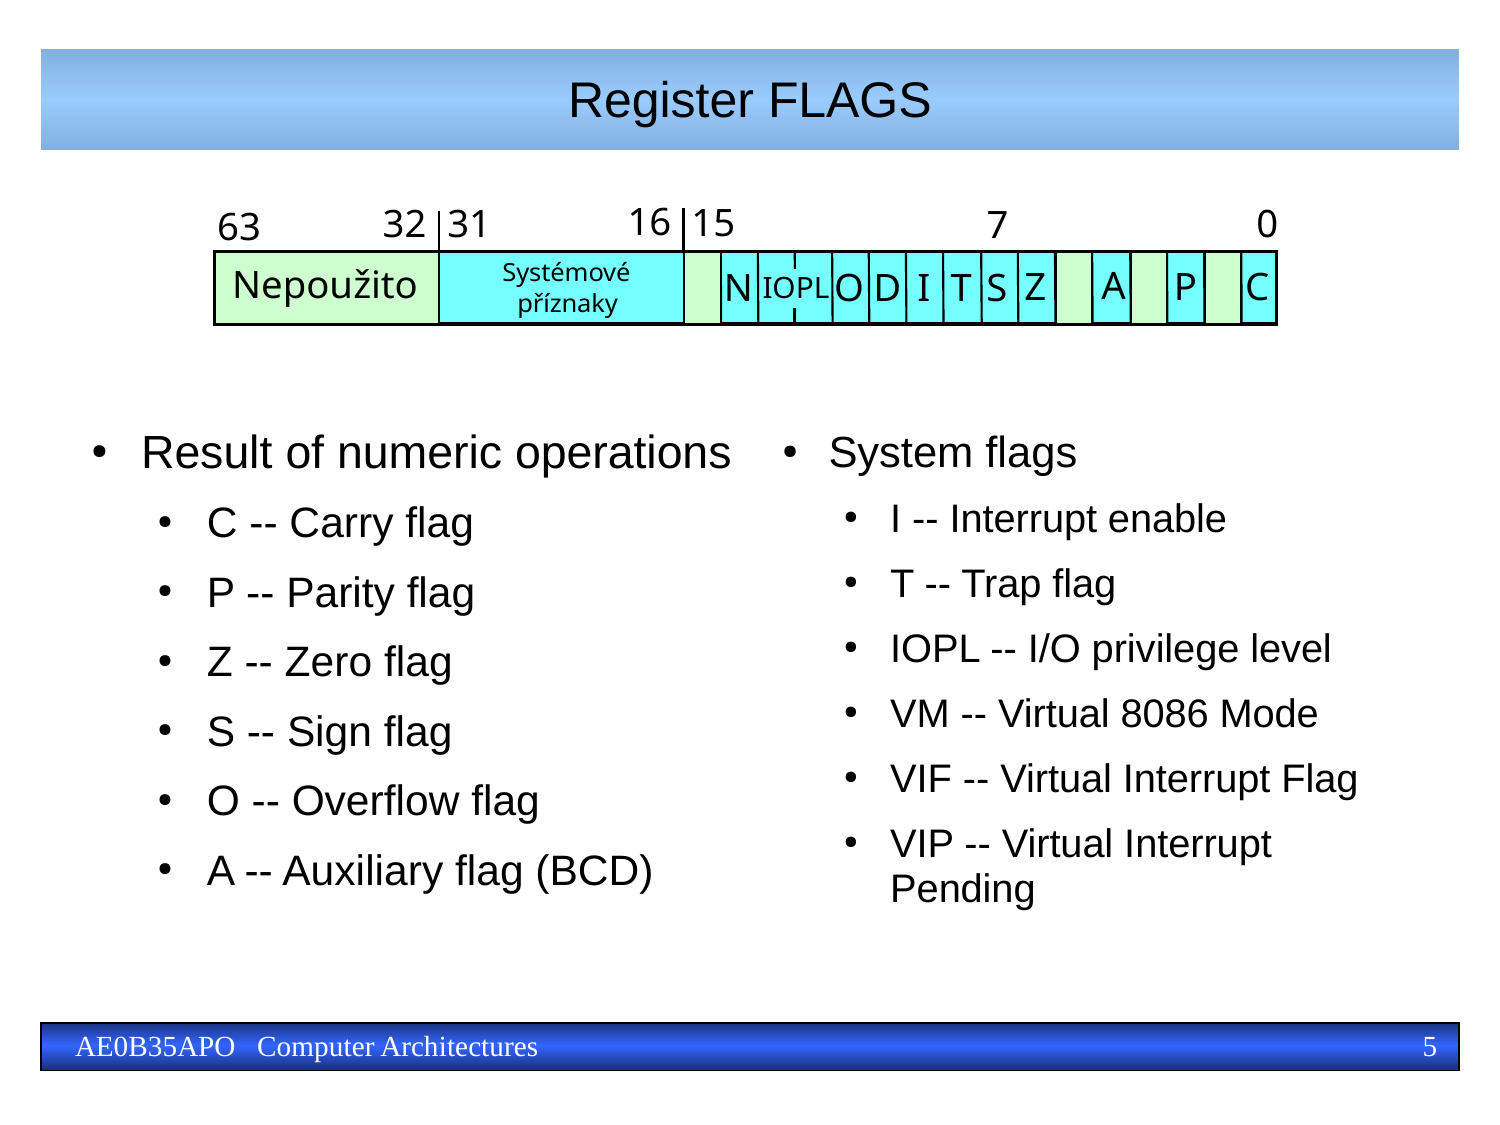

# Register FLAGS
Result of numeric operations
C -- Carry flag
P -- Parity flag
Z -- Zero flag
S -- Sign flag
O -- Overflow flag
A -- Auxiliary flag (BCD)
System flags
I -- Interrupt enable
T -- Trap flag
IOPL -- I/O privilege level
VM -- Virtual 8086 Mode
VIF -- Virtual Interrupt Flag
VIP -- Virtual Interrupt Pending
AE0B35APO Computer Architectures
5